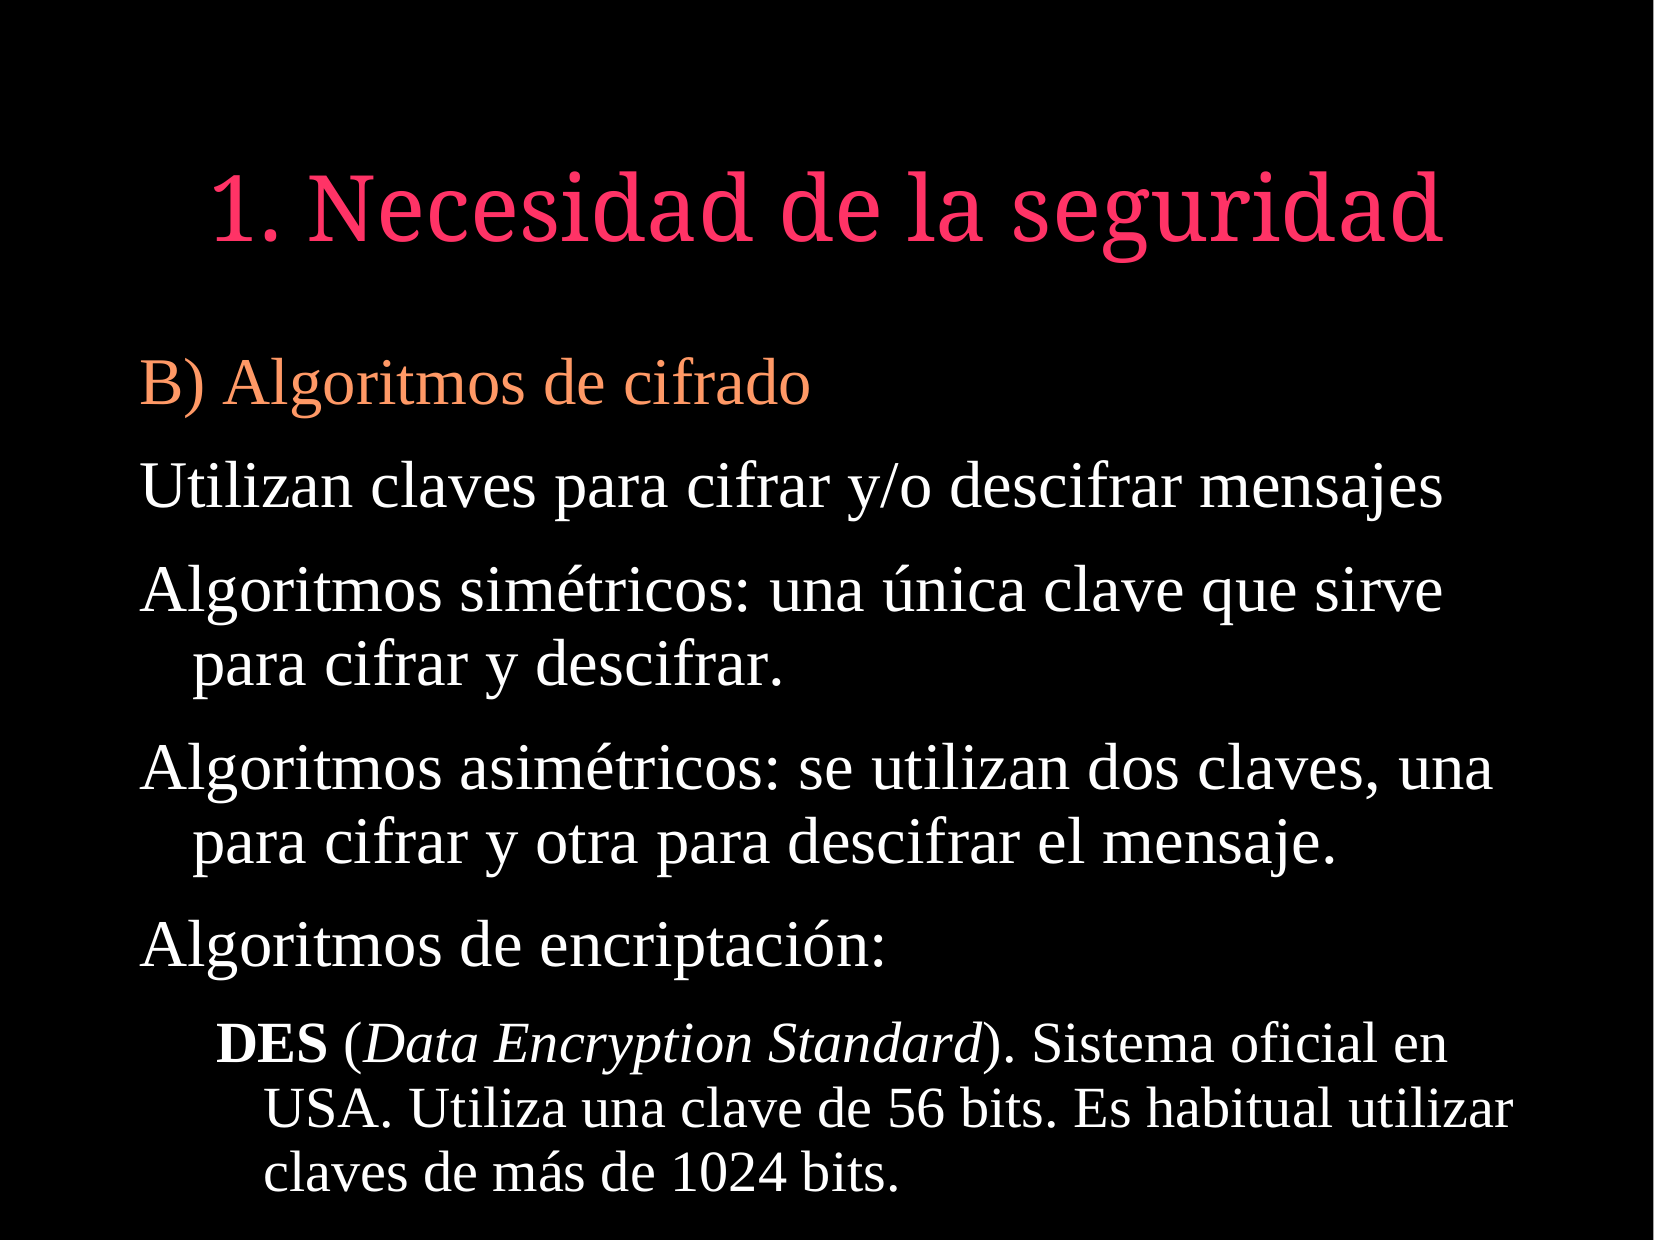

# 1. Necesidad de la seguridad
B) Algoritmos de cifrado
Utilizan claves para cifrar y/o descifrar mensajes
Algoritmos simétricos: una única clave que sirve para cifrar y descifrar.
Algoritmos asimétricos: se utilizan dos claves, una para cifrar y otra para descifrar el mensaje.
Algoritmos de encriptación:
DES (Data Encryption Standard). Sistema oficial en USA. Utiliza una clave de 56 bits. Es habitual utilizar claves de más de 1024 bits.